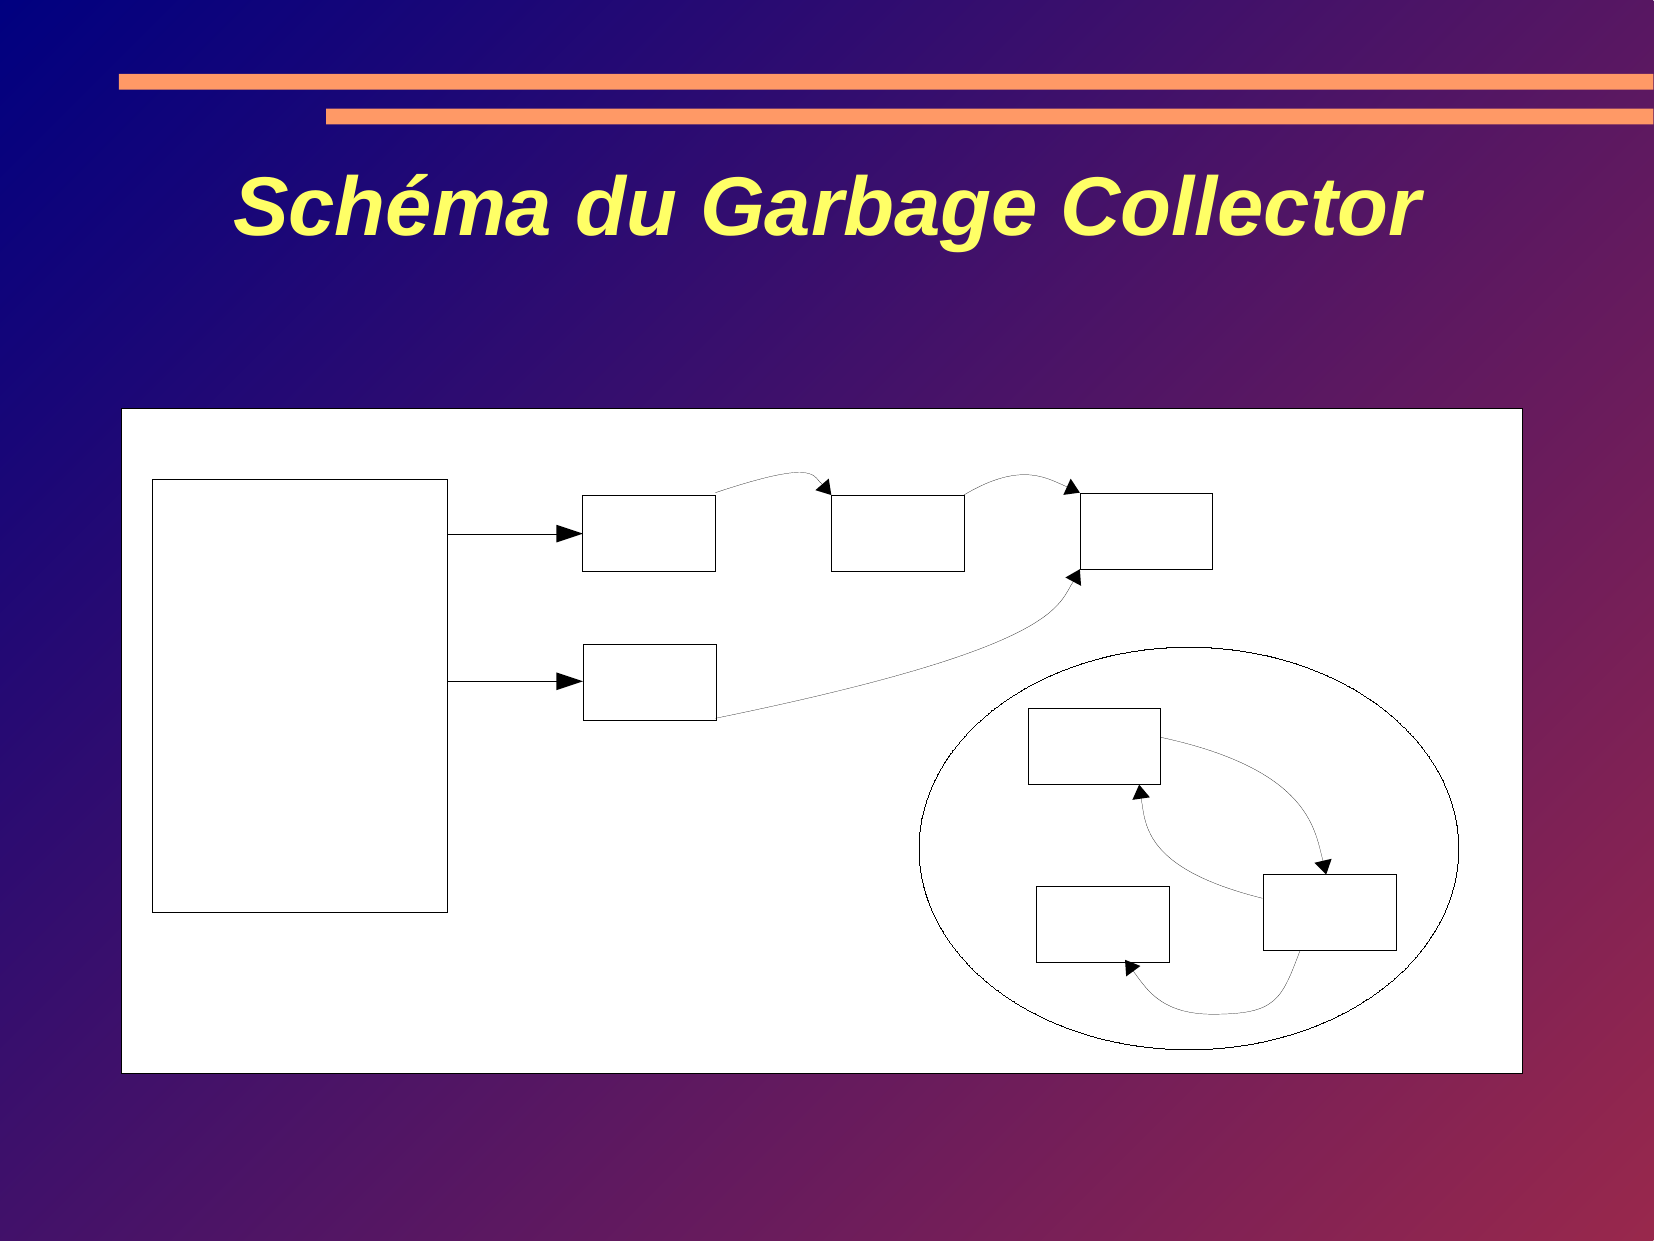

# Schéma du Garbage Collector
a
b
Accessibles
A a;
Long f()
{
 A b=new A
}
Garbage